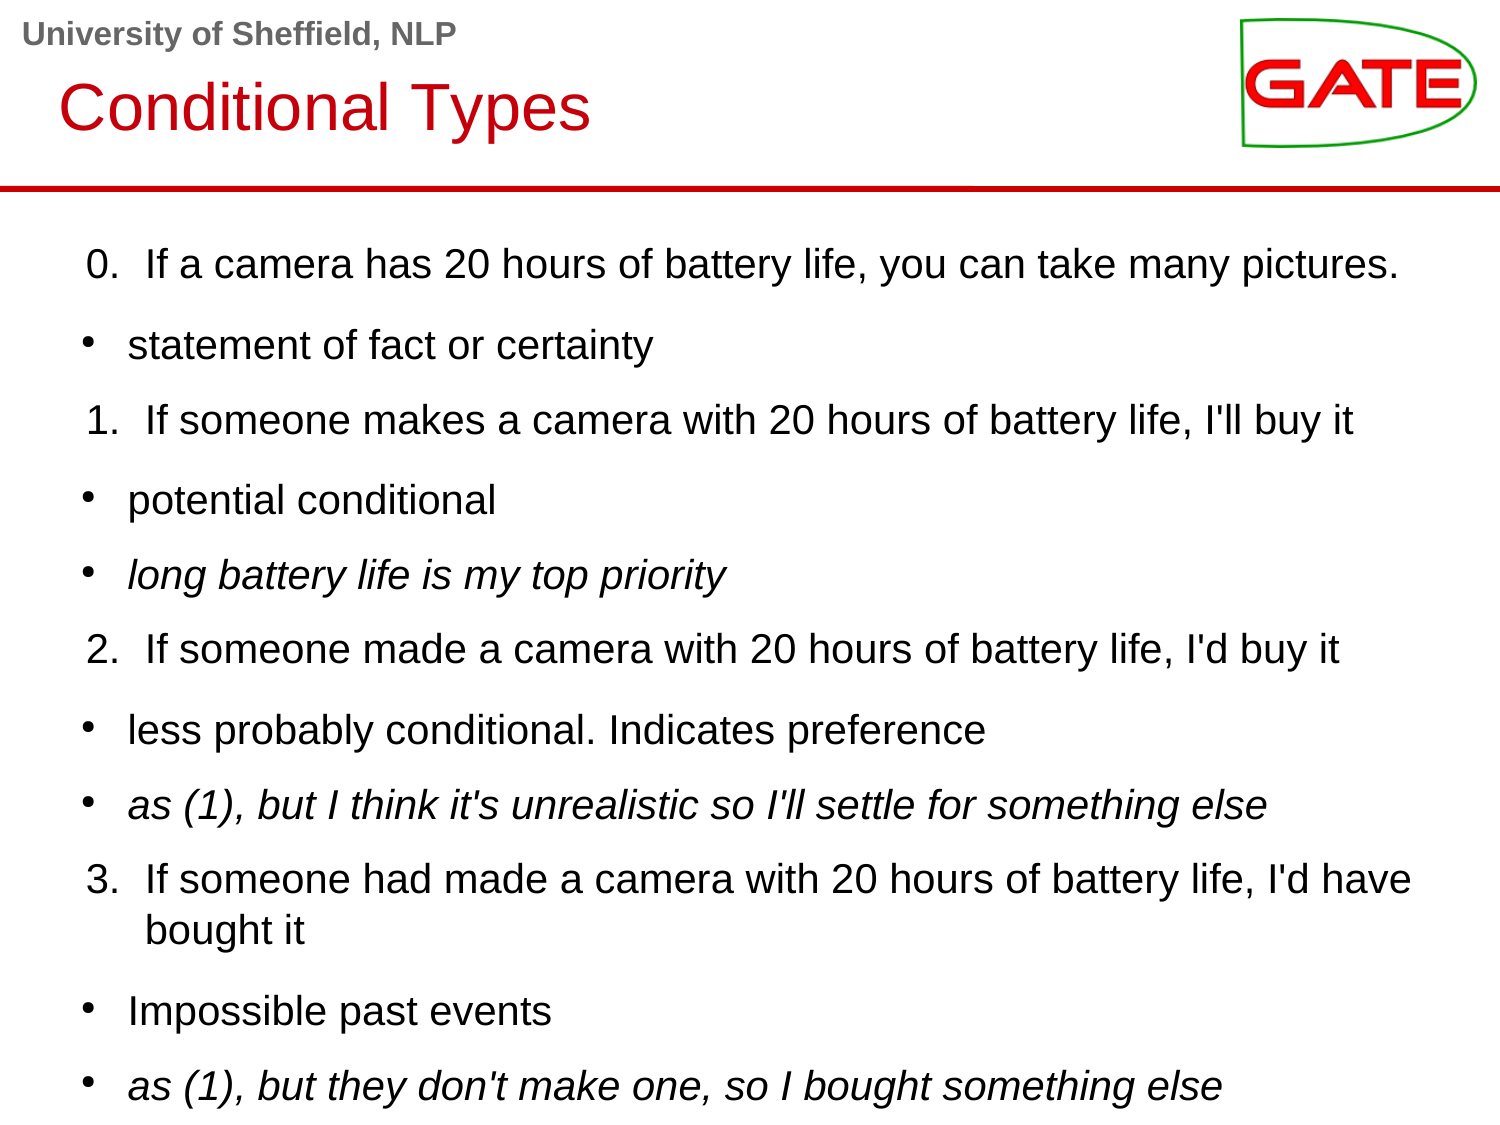

# Conditional Types
If a camera has 20 hours of battery life, you can take many pictures.
statement of fact or certainty
If someone makes a camera with 20 hours of battery life, I'll buy it
potential conditional
long battery life is my top priority
If someone made a camera with 20 hours of battery life, I'd buy it
less probably conditional. Indicates preference
as (1), but I think it's unrealistic so I'll settle for something else
If someone had made a camera with 20 hours of battery life, I'd have bought it
Impossible past events
as (1), but they don't make one, so I bought something else